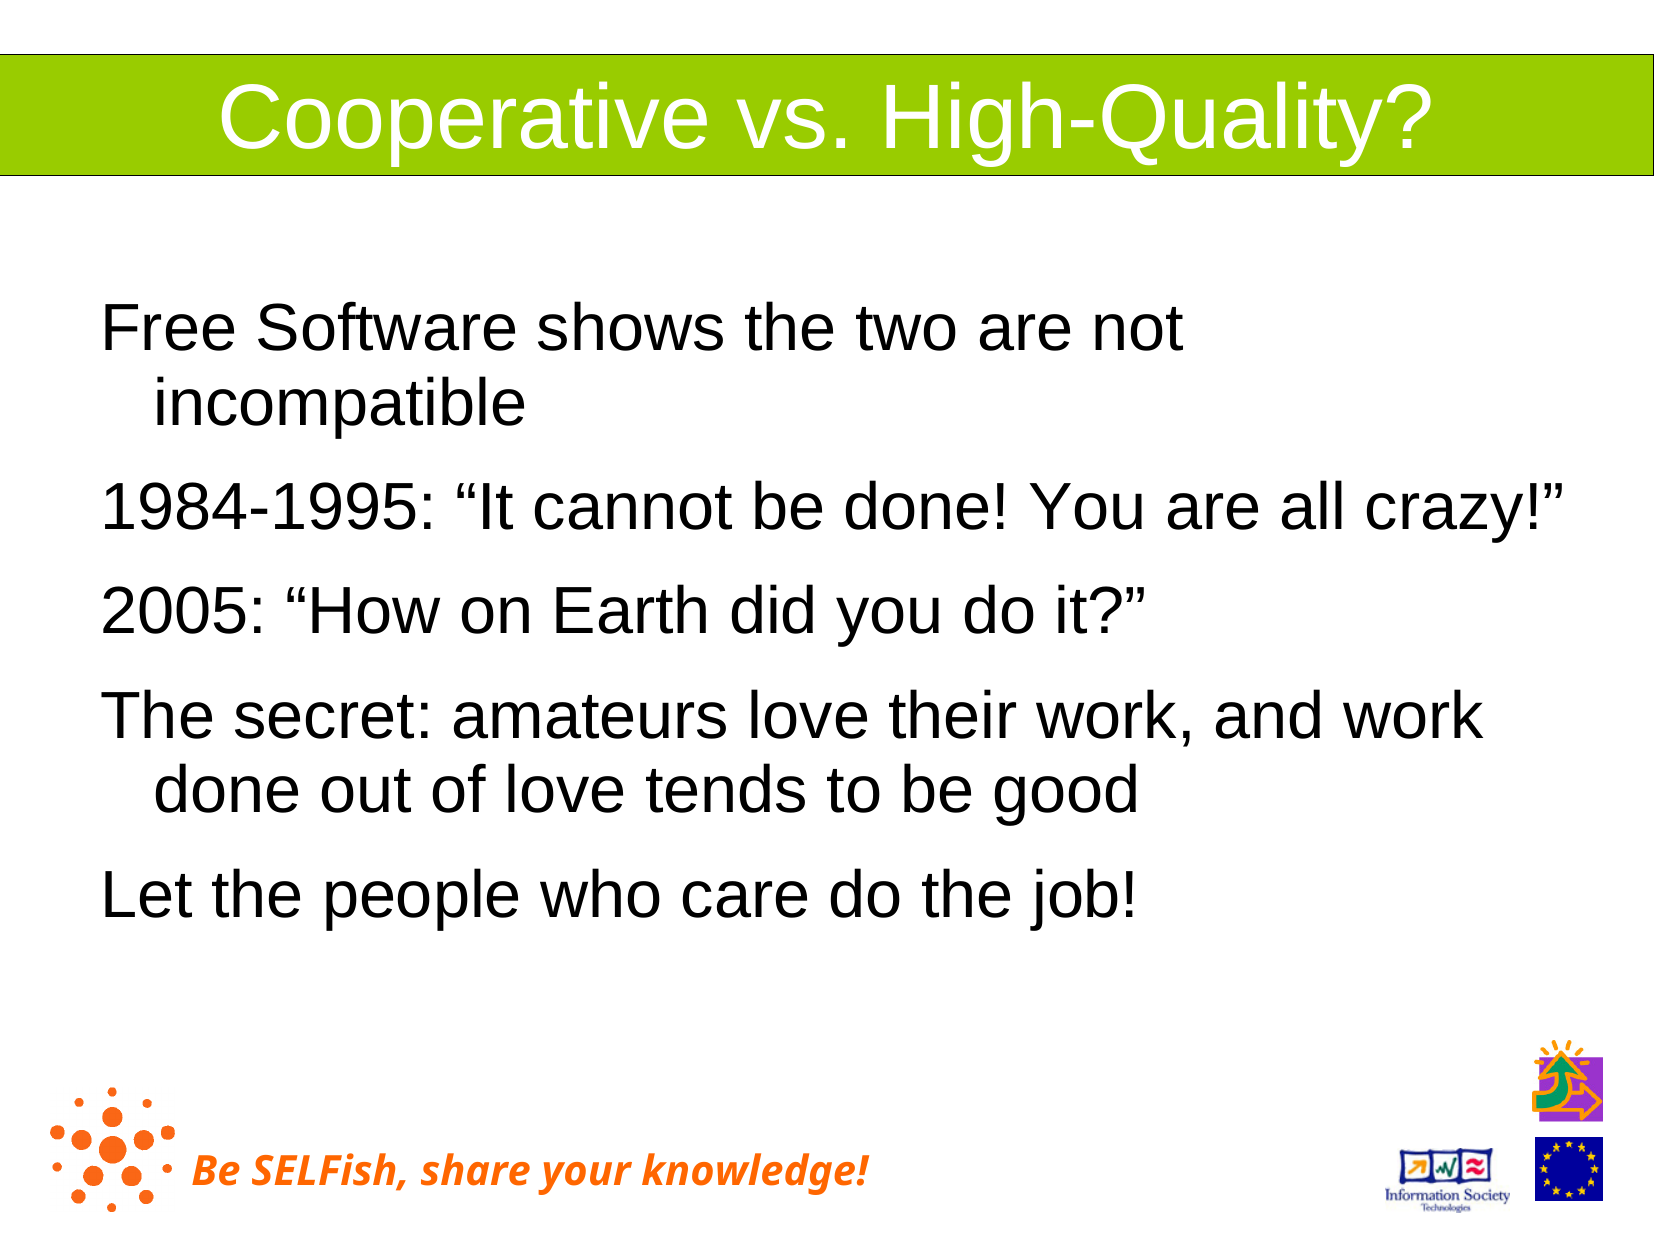

# Cooperative vs. High-Quality?
Free Software shows the two are not incompatible
1984-1995: “It cannot be done! You are all crazy!”
2005: “How on Earth did you do it?”
The secret: amateurs love their work, and work done out of love tends to be good
Let the people who care do the job!